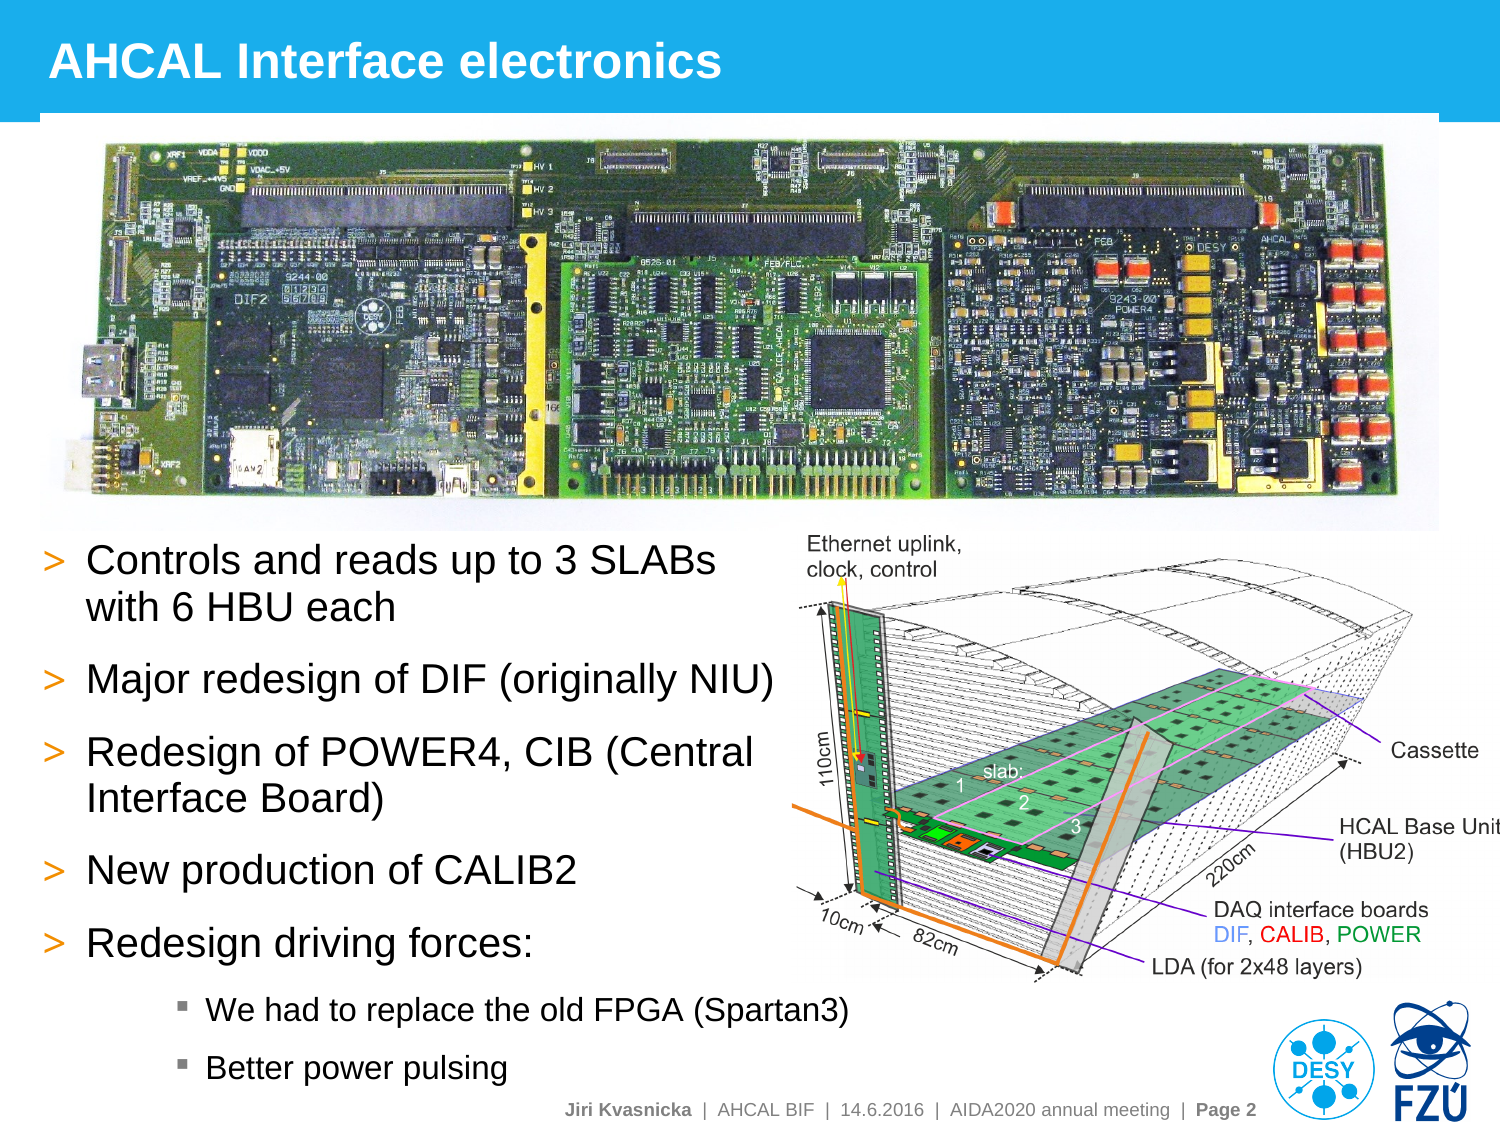

# AHCAL Interface electronics
Controls and reads up to 3 SLABs
with 6 HBU each
Major redesign of DIF (originally NIU)
Redesign of POWER4, CIB (Central
Interface Board)
New production of CALIB2
Redesign driving forces:
We had to replace the old FPGA (Spartan3)
Better power pulsing